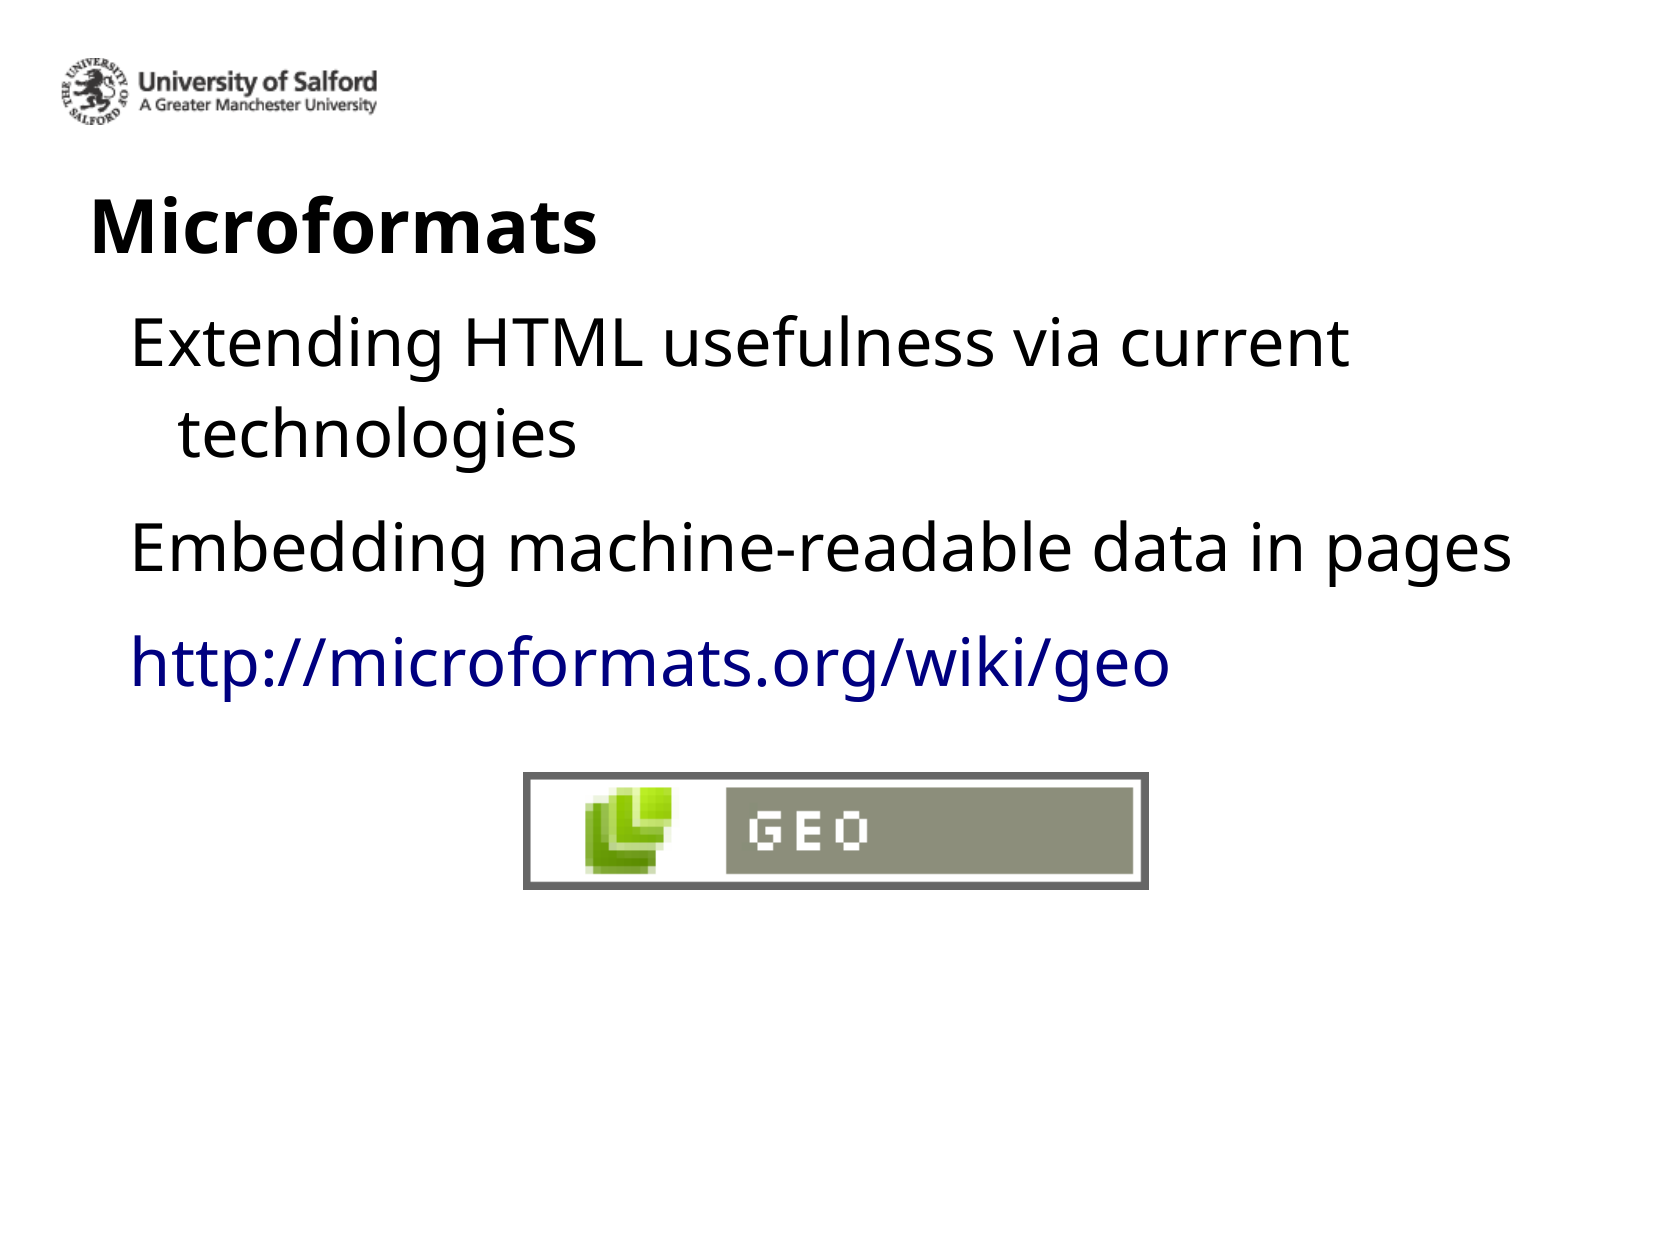

# Microformats
Extending HTML usefulness via current technologies
Embedding machine-readable data in pages
http://microformats.org/wiki/geo